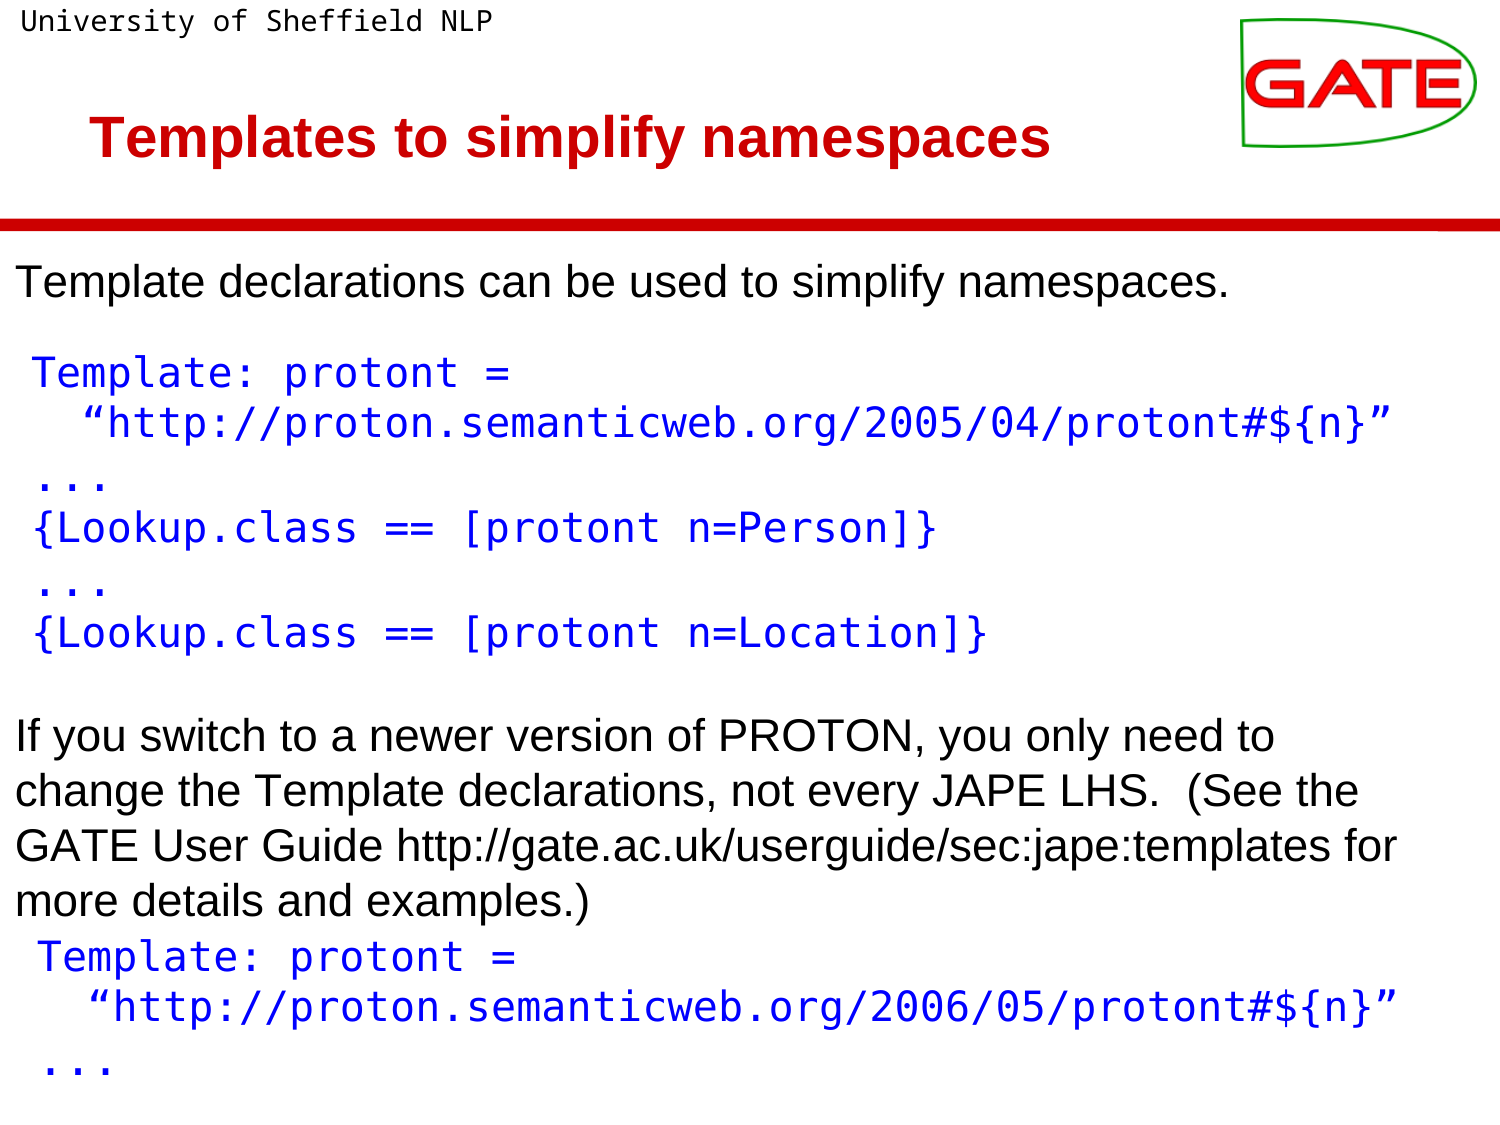

# Templates to simplify namespaces
Template declarations can be used to simplify namespaces.
Template: protont =
 “http://proton.semanticweb.org/2005/04/protont#${n}”
...
{Lookup.class == [protont n=Person]}
...
{Lookup.class == [protont n=Location]}
If you switch to a newer version of PROTON, you only need to change the Template declarations, not every JAPE LHS. (See the GATE User Guide http://gate.ac.uk/userguide/sec:jape:templates for more details and examples.)
Template: protont =
 “http://proton.semanticweb.org/2006/05/protont#${n}”
...